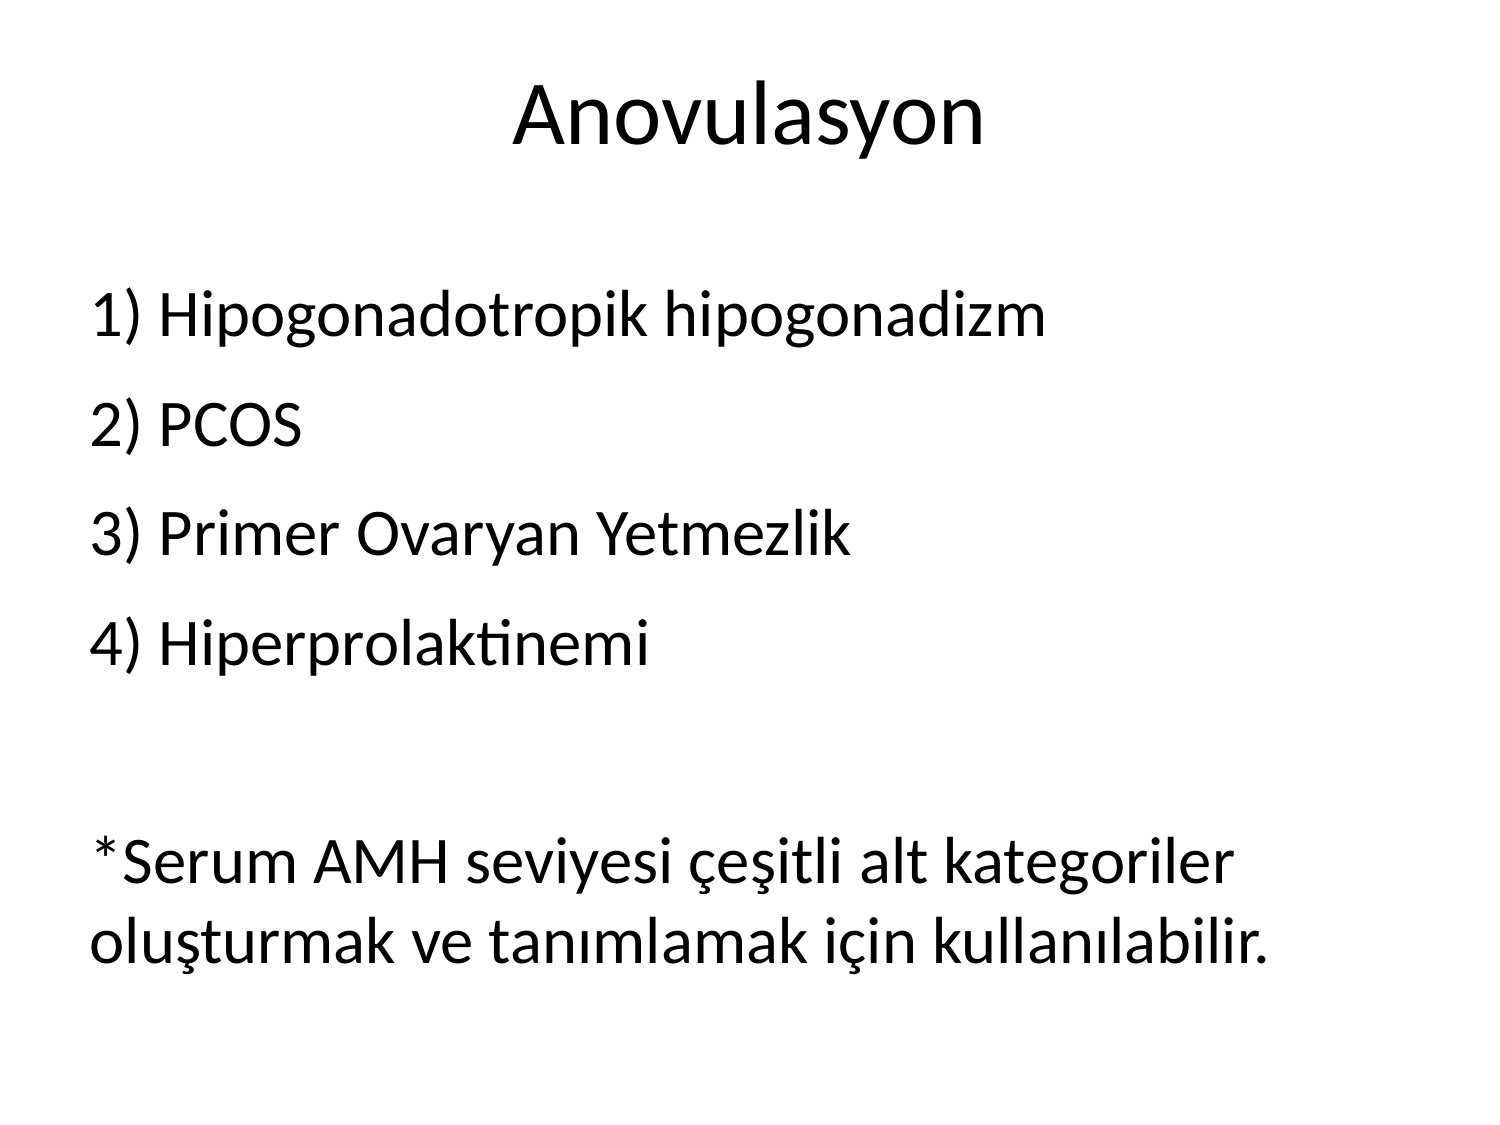

# Anovulasyon
1) Hipogonadotropik hipogonadizm
2) PCOS
3) Primer Ovaryan Yetmezlik
4) Hiperprolaktinemi
*Serum AMH seviyesi çeşitli alt kategoriler oluşturmak ve tanımlamak için kullanılabilir.